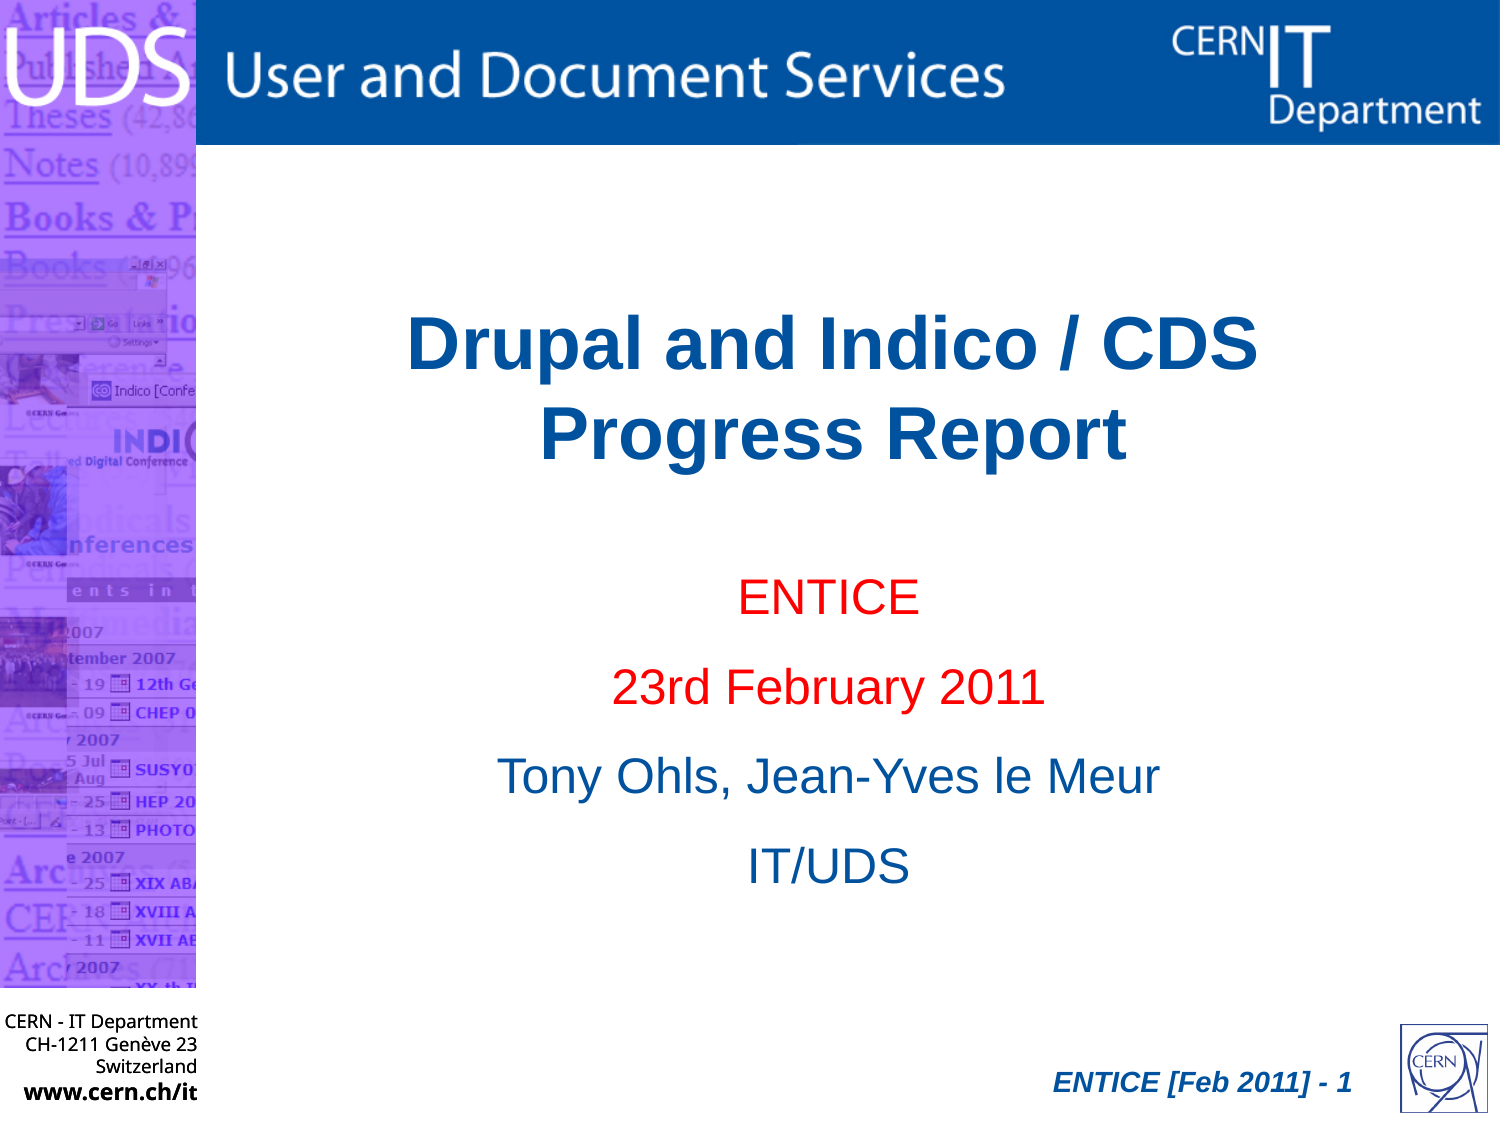

# Drupal and Indico / CDS Progress Report
ENTICE
23rd February 2011
Tony Ohls, Jean-Yves le Meur
IT/UDS